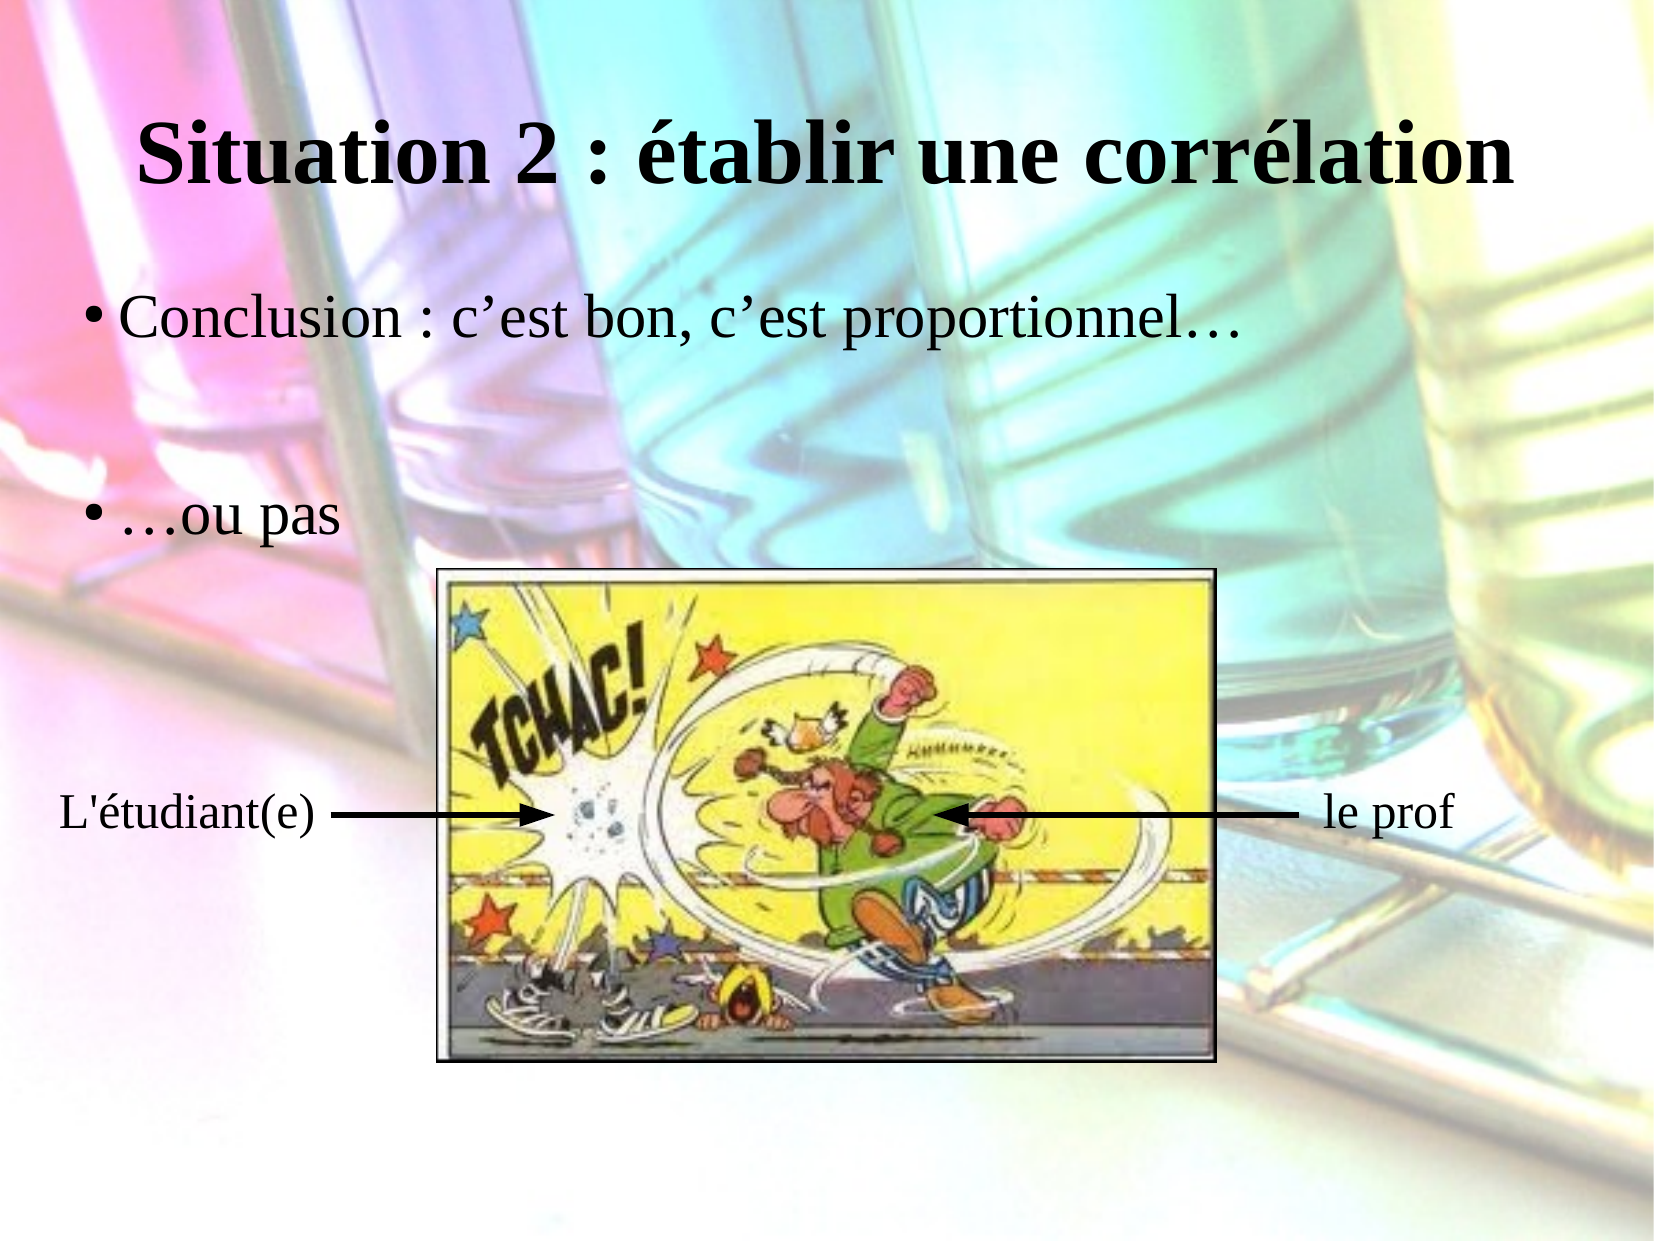

# Situation 2 : établir une corrélation
Conclusion : c’est bon, c’est proportionnel…
…ou pas
L'étudiant(e)
le prof